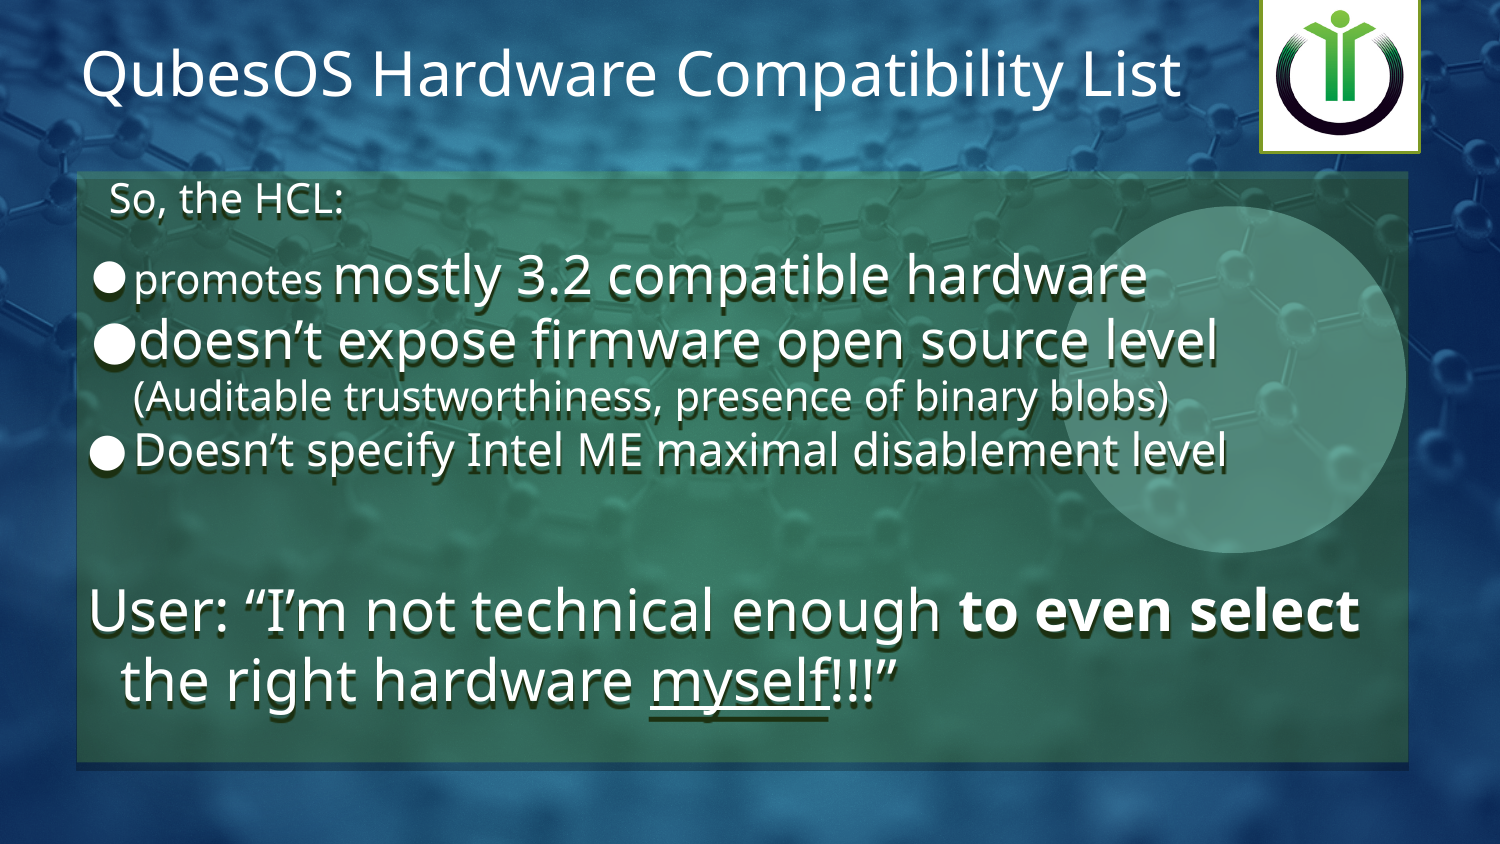

QubesOS Hardware Compatibility List
 So, the HCL:
promotes mostly 3.2 compatible hardware
doesn’t expose firmware open source level (Auditable trustworthiness, presence of binary blobs)
Doesn’t specify Intel ME maximal disablement level
User: “I’m not technical enough to even select the right hardware myself!!!”